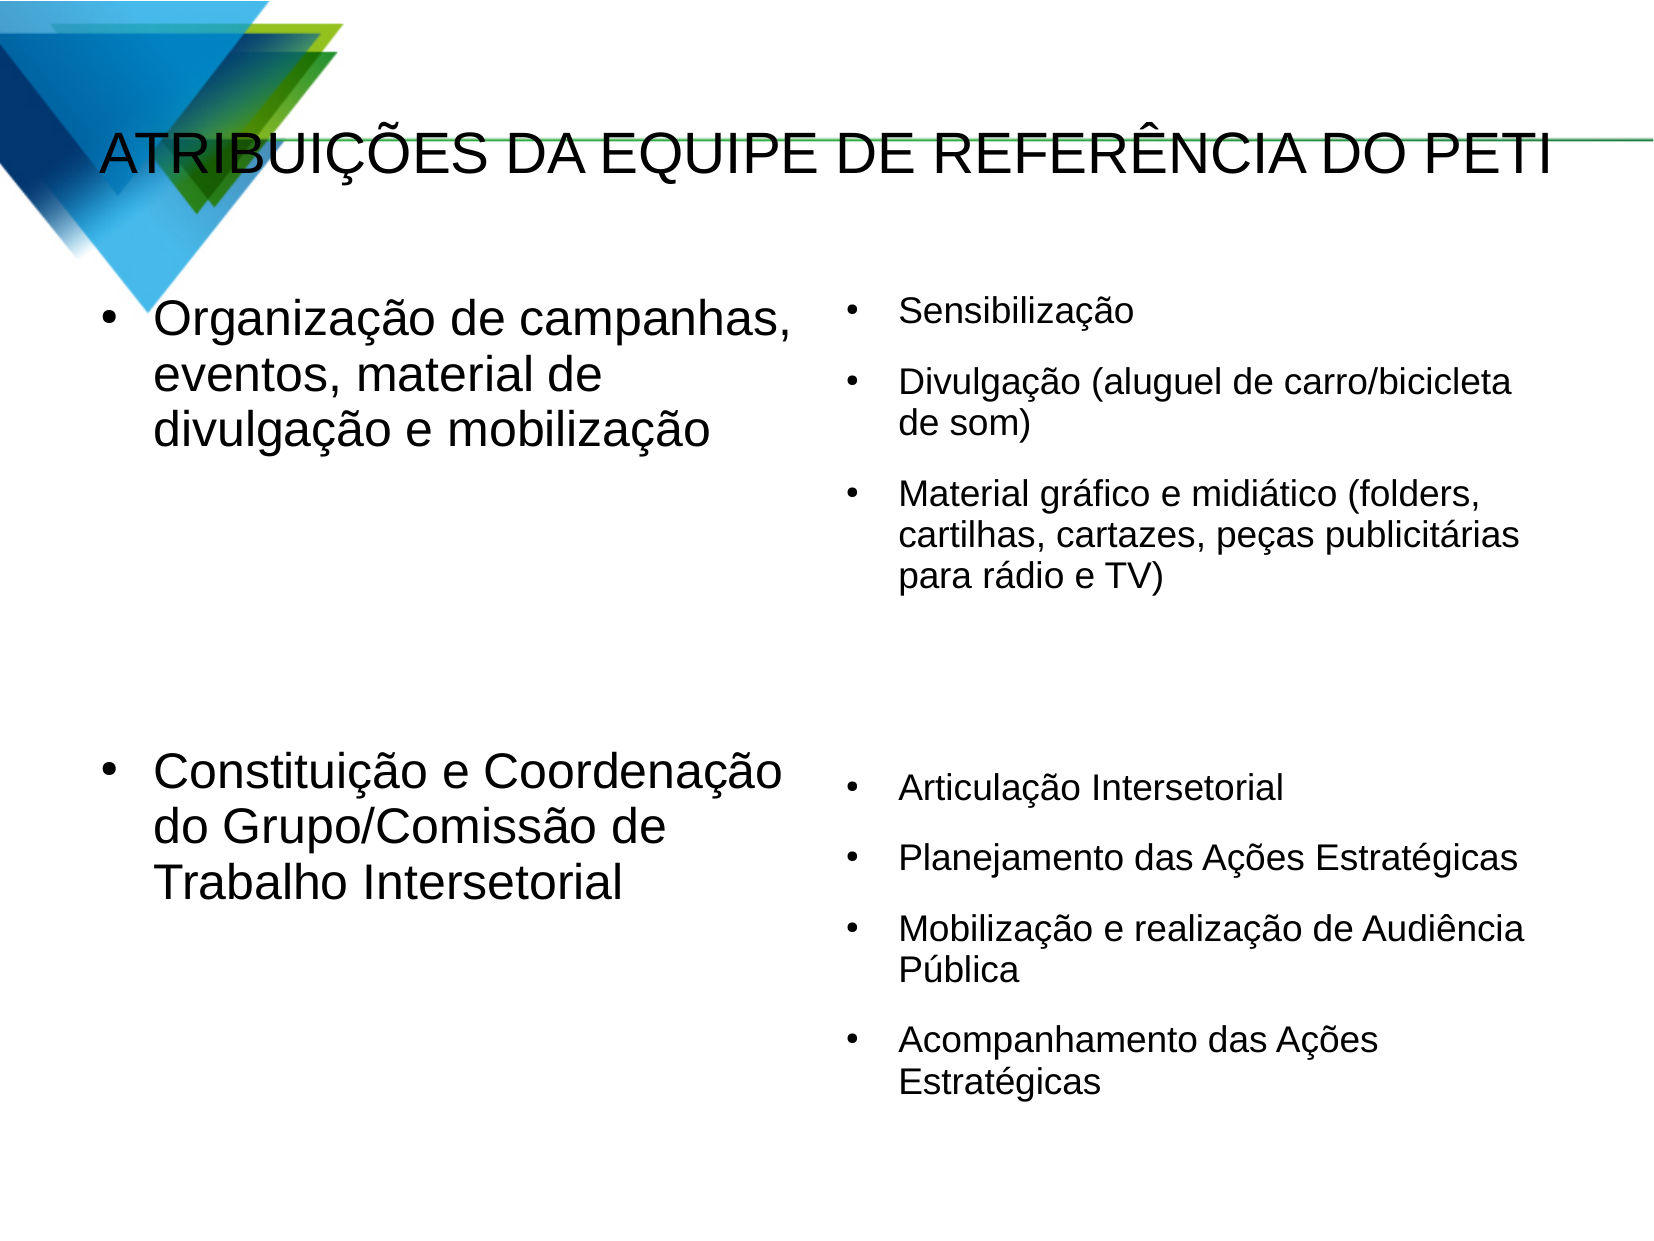

# ATRIBUIÇÕES DA EQUIPE DE REFERÊNCIA DO PETI
Organização de campanhas, eventos, material de divulgação e mobilização
Constituição e Coordenação do Grupo/Comissão de Trabalho Intersetorial
Sensibilização
Divulgação (aluguel de carro/bicicleta de som)
Material gráfico e midiático (folders, cartilhas, cartazes, peças publicitárias para rádio e TV)
Articulação Intersetorial
Planejamento das Ações Estratégicas
Mobilização e realização de Audiência Pública
Acompanhamento das Ações Estratégicas